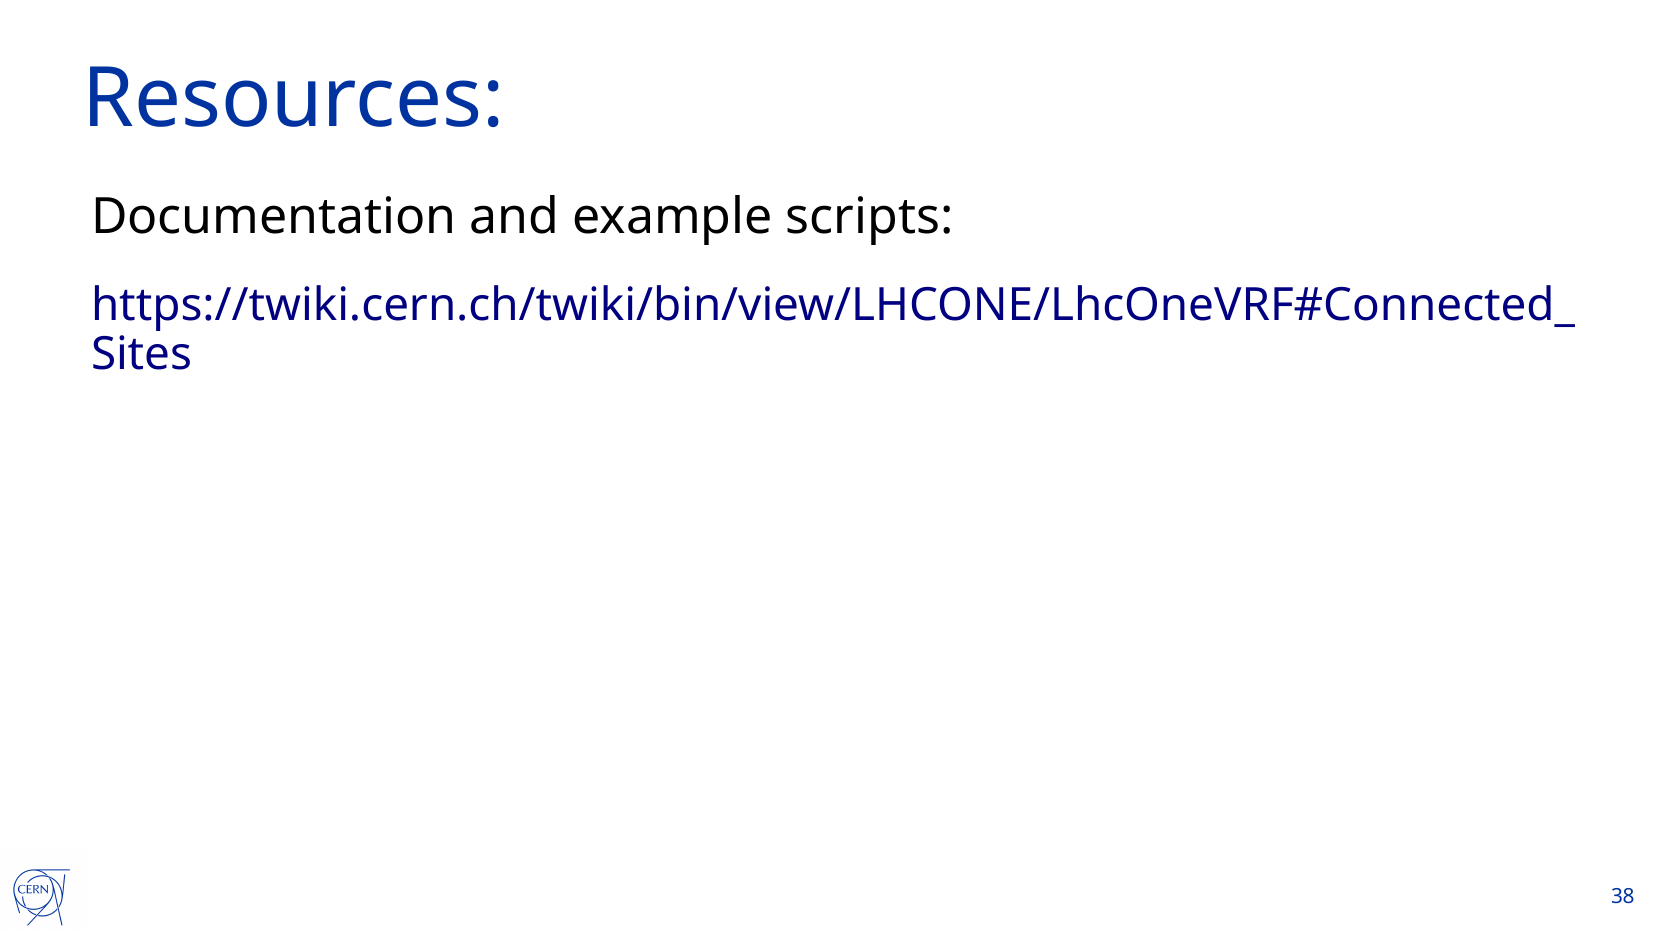

# Resources:
Documentation and example scripts:
https://twiki.cern.ch/twiki/bin/view/LHCONE/LhcOneVRF#Connected_Sites